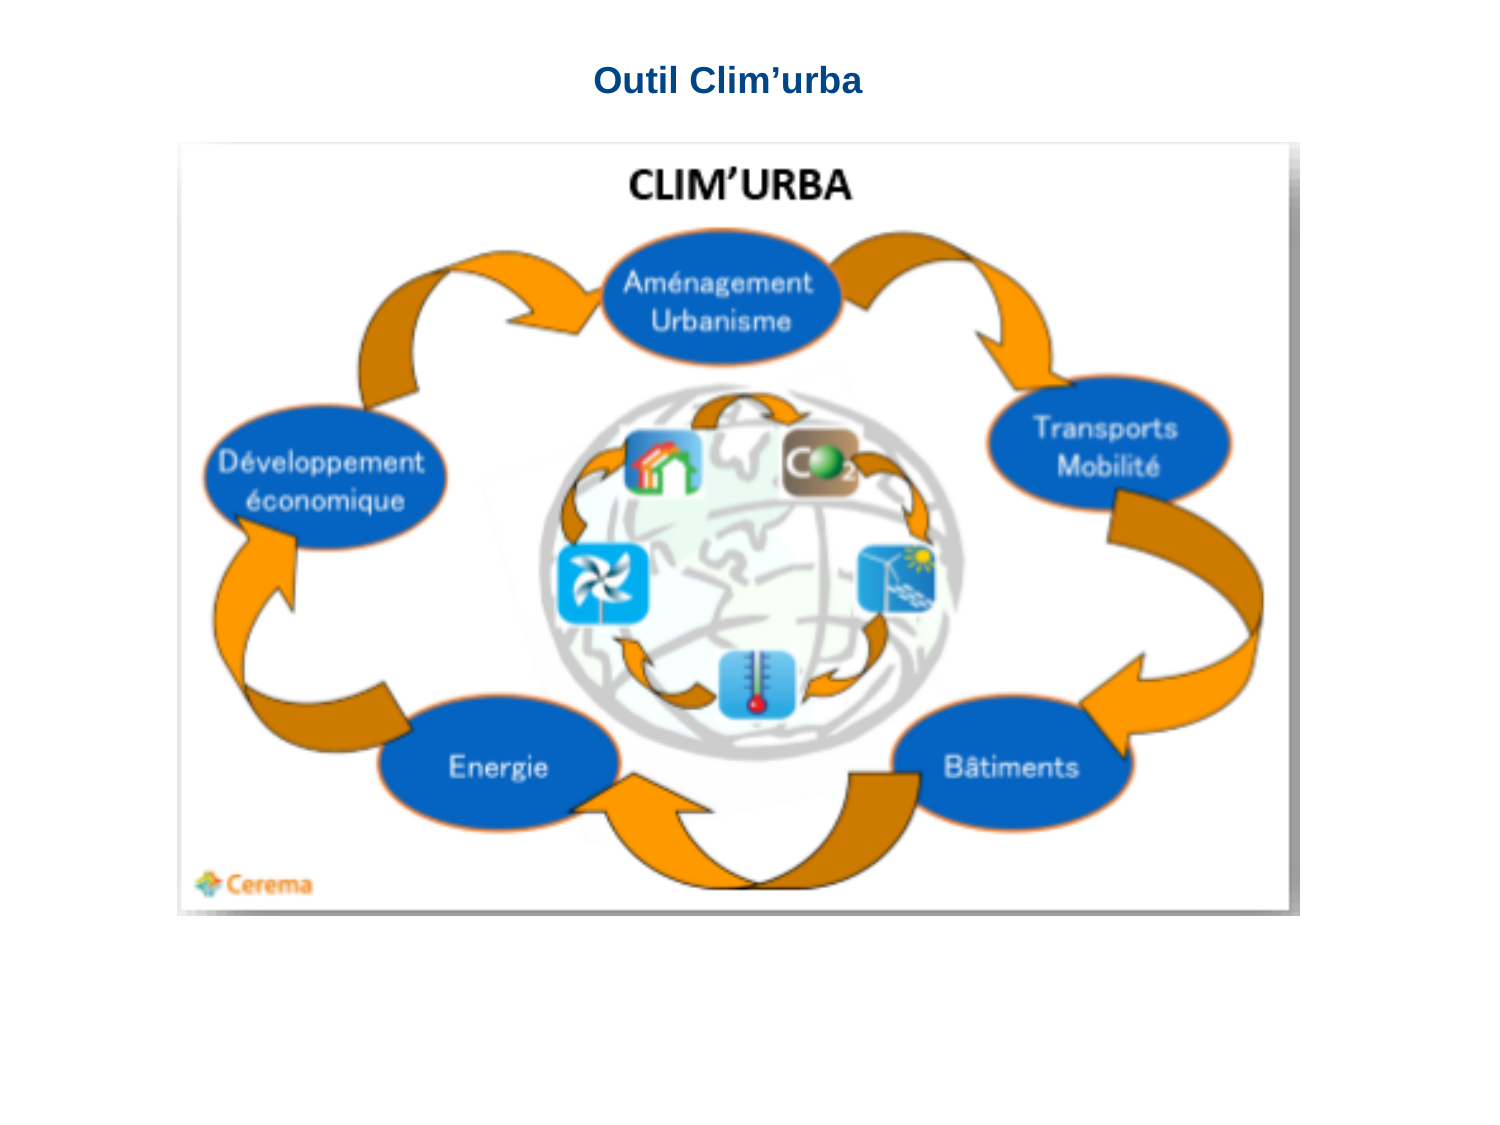

Outil Clim’urba
C:\Users\i.robinot-bertrand\Documents\teddif\teddif 2018\journée planification energetique et territoriale\supports\am\climurba.png